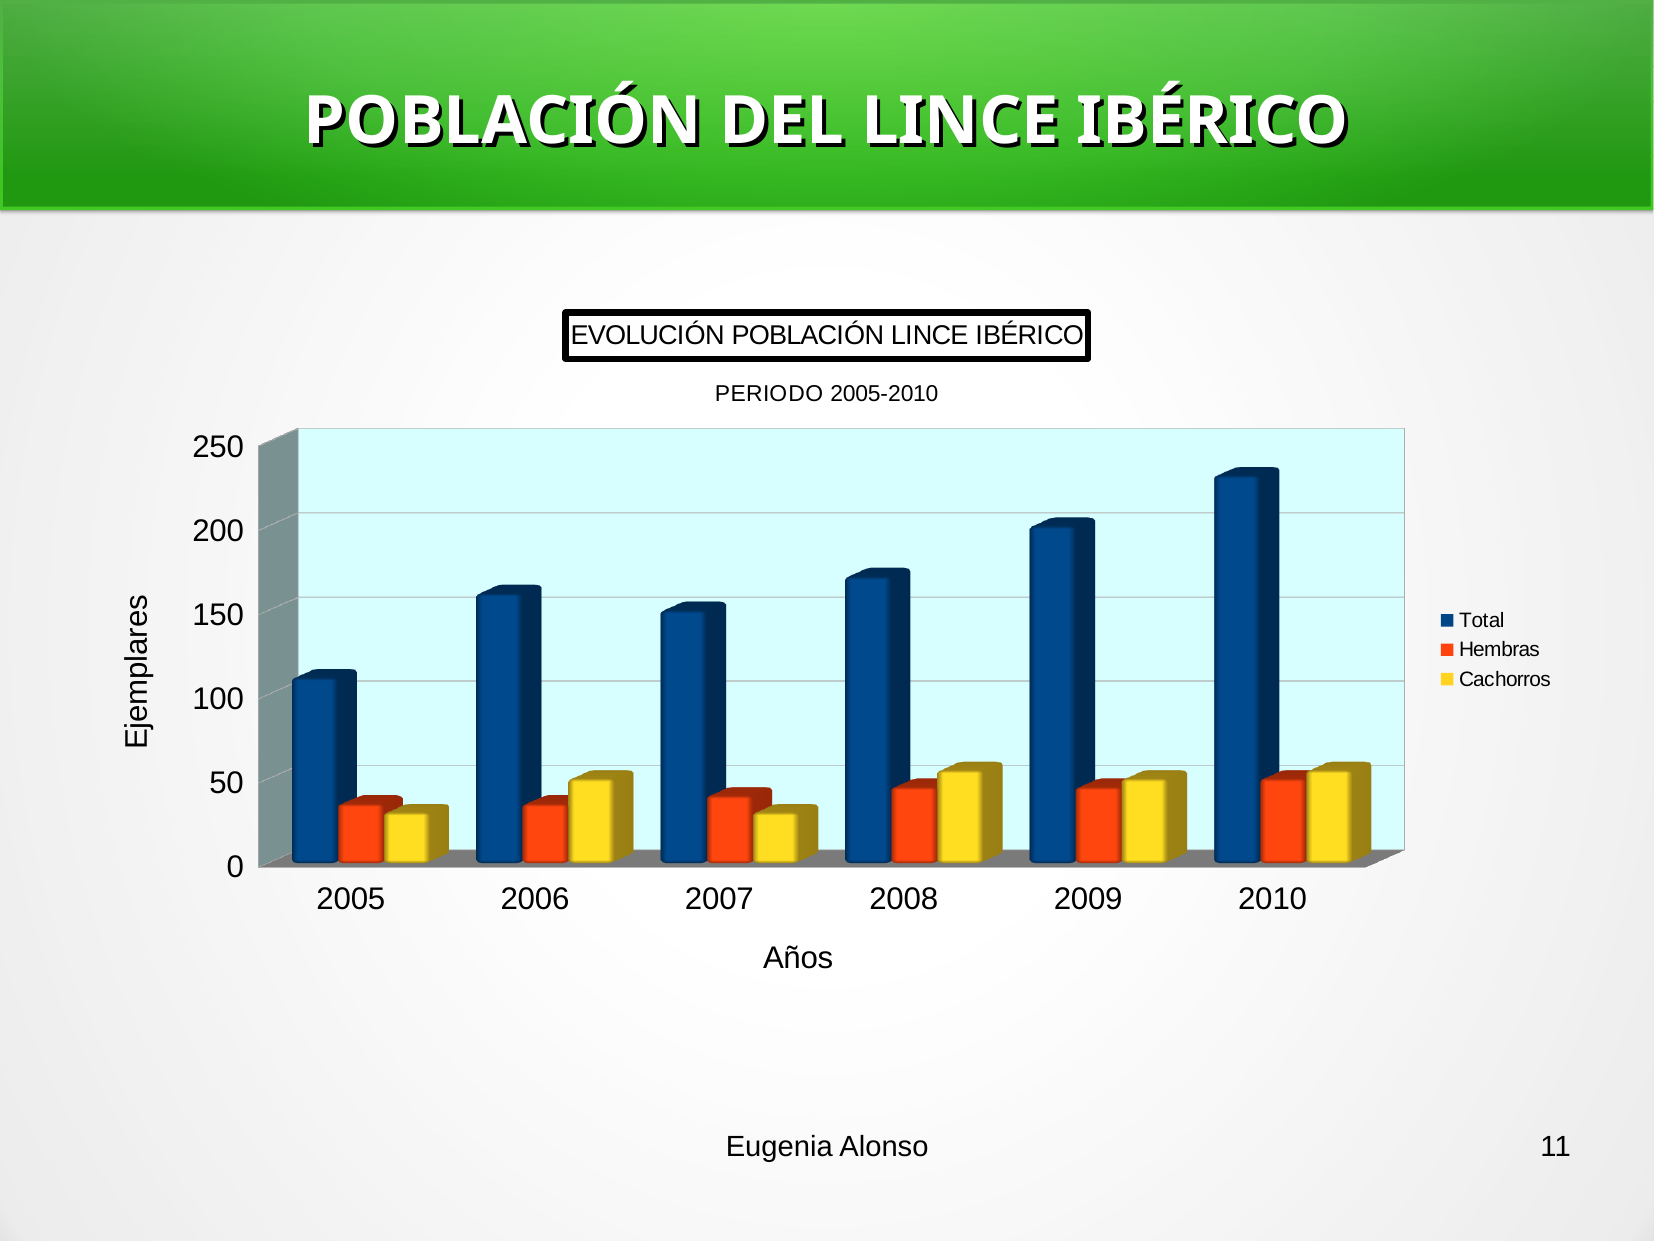

# POBLACIÓN DEL LINCE IBÉRICO
[unsupported chart]
Eugenia Alonso
11